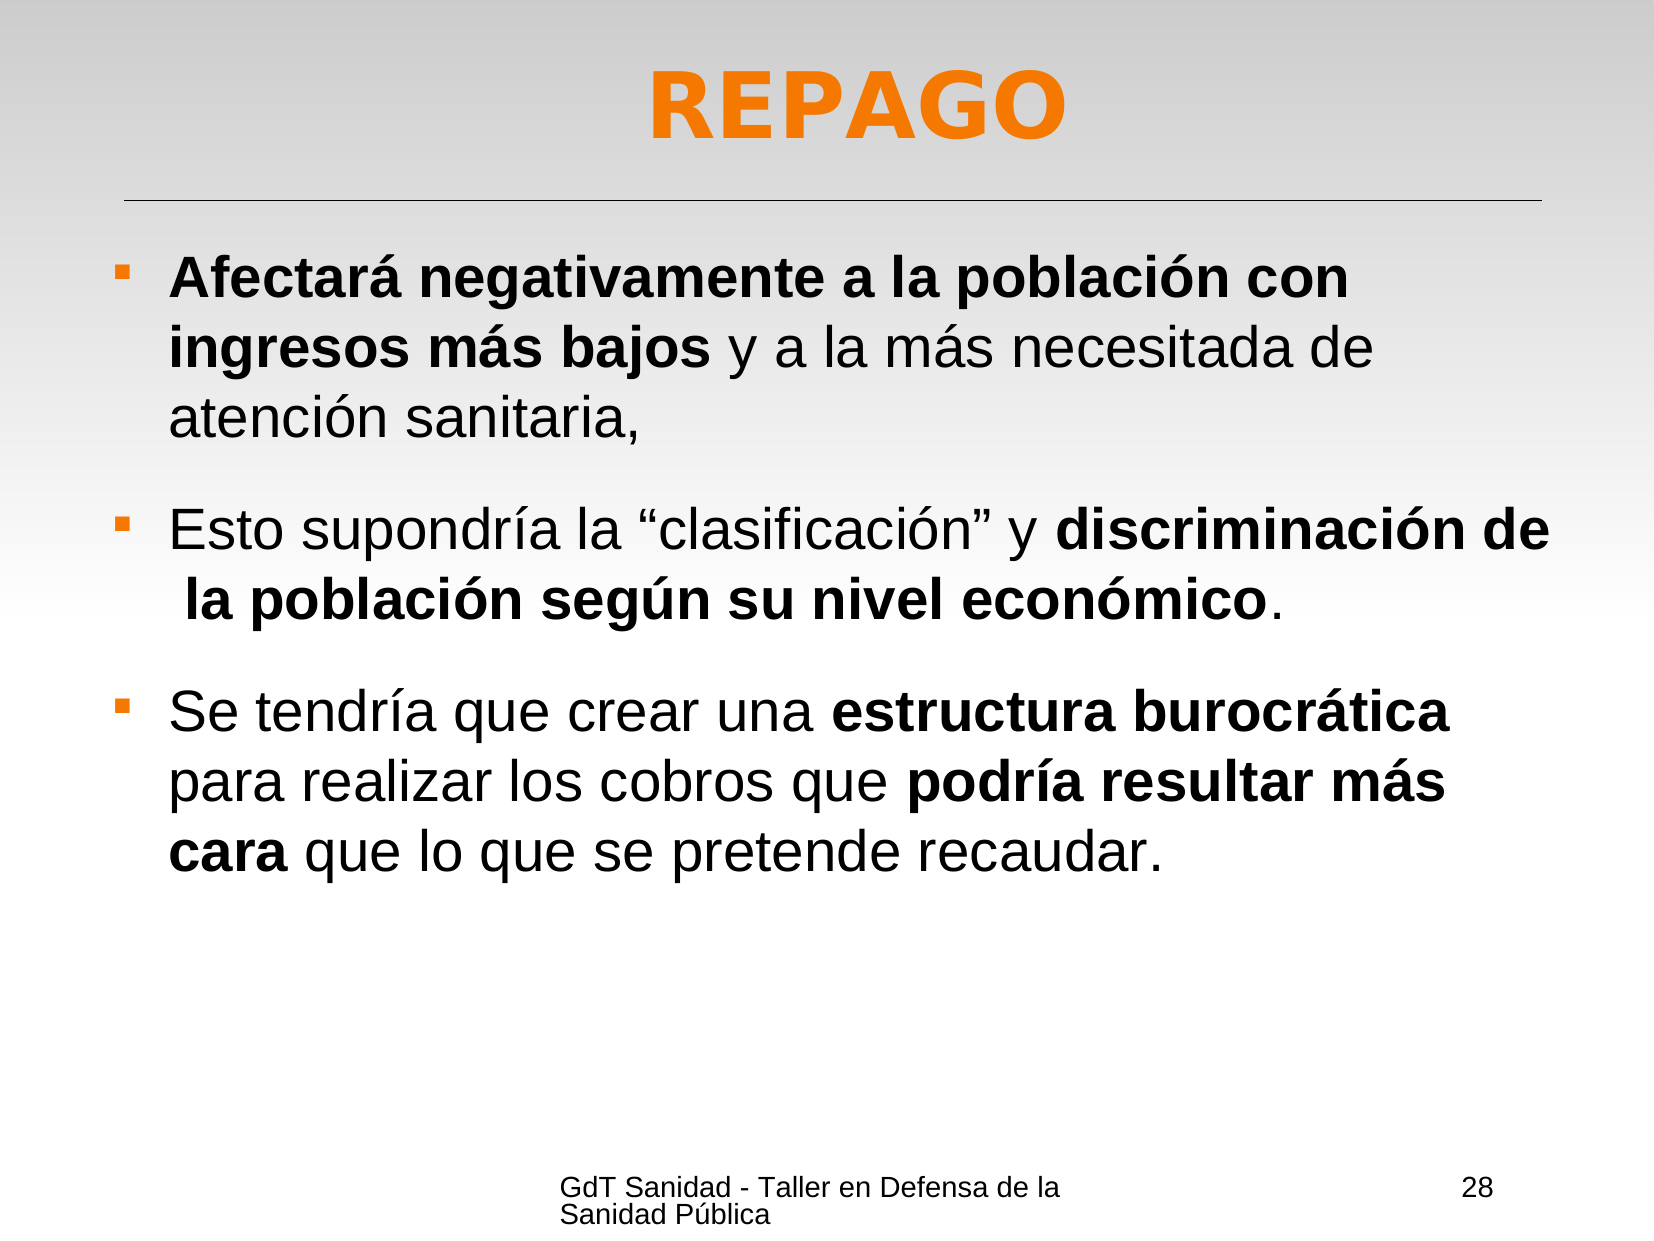

# REPAGO
Afectará negativamente a la población con ingresos más bajos y a la más necesitada de atención sanitaria,
Esto supondría la “clasificación” y discriminación de la población según su nivel económico.
Se tendría que crear una estructura burocrática para realizar los cobros que podría resultar más cara que lo que se pretende recaudar.
GdT Sanidad - Taller en Defensa de la Sanidad Pública
28